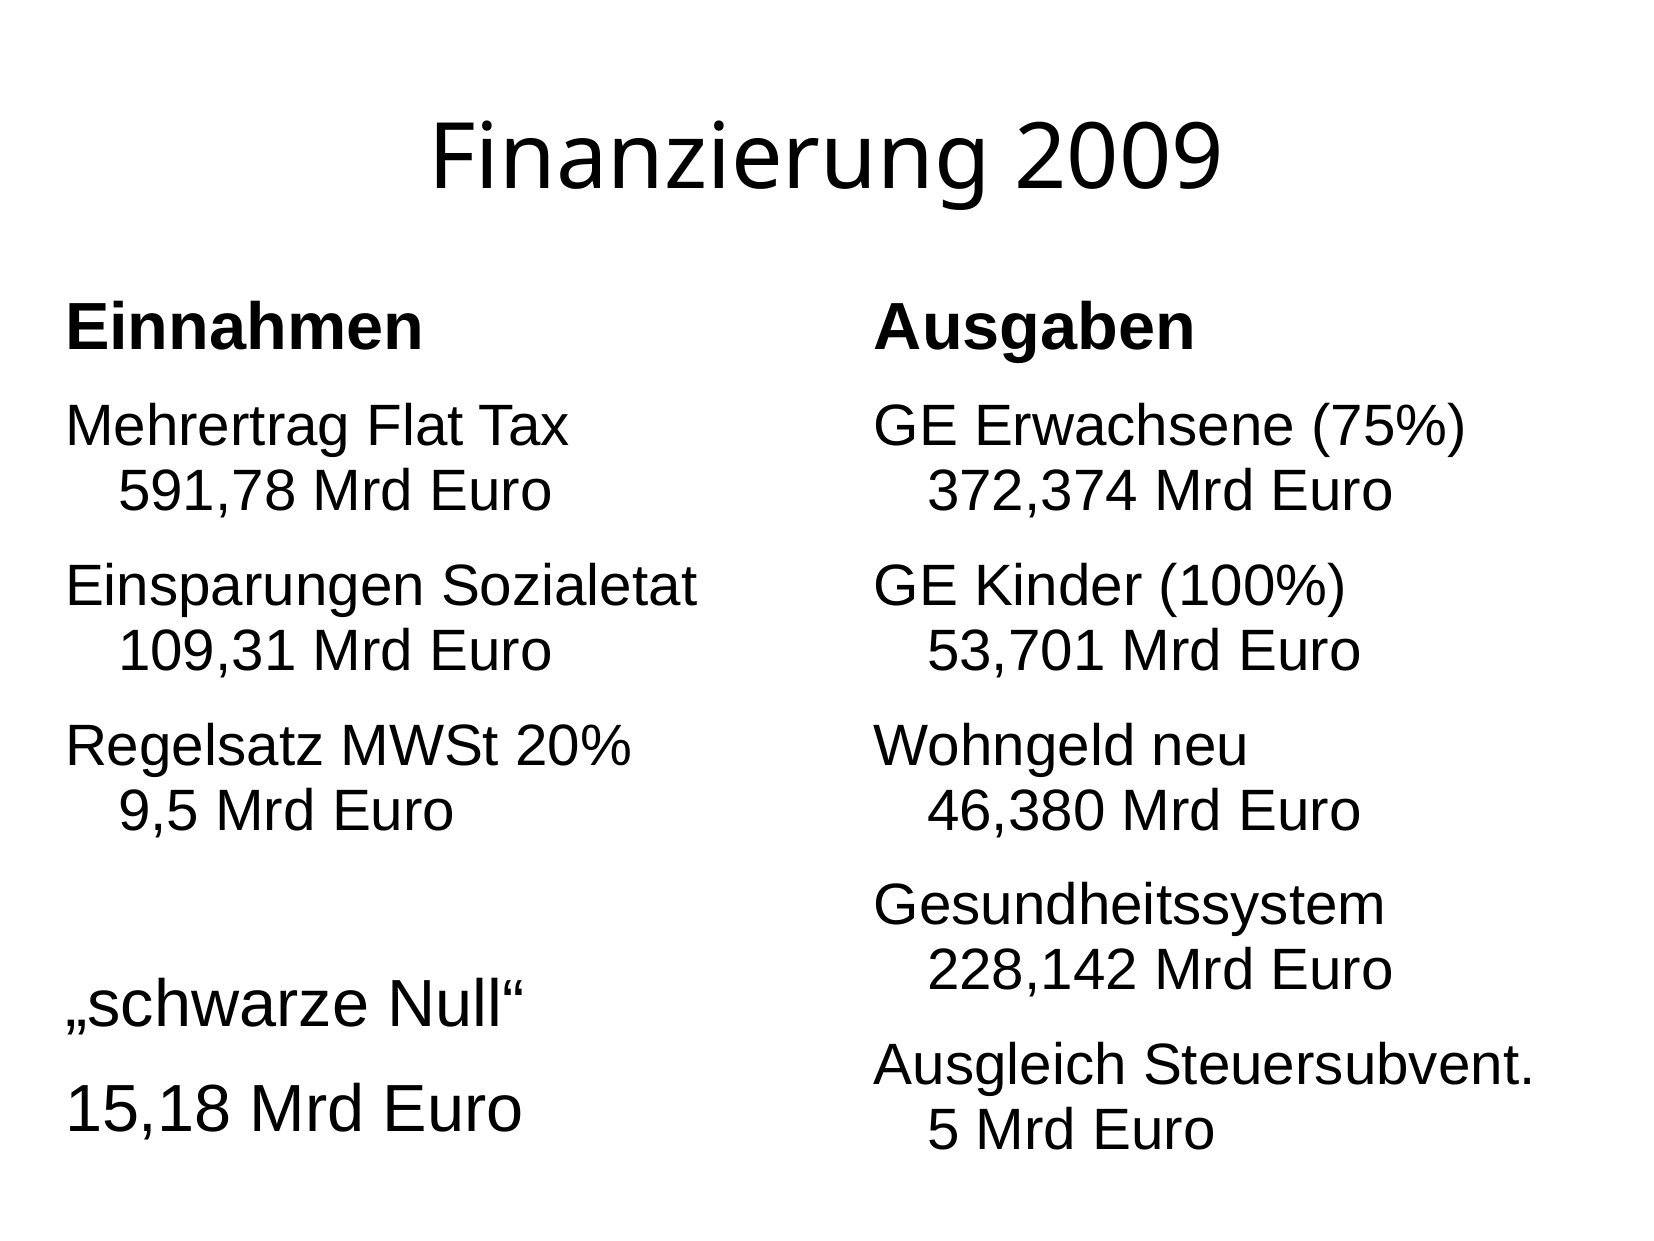

# Finanzierung 2009
Einnahmen
Mehrertrag Flat Tax
591,78 Mrd Euro
Einsparungen Sozialetat
109,31 Mrd Euro
Regelsatz MWSt 20%
9,5 Mrd Euro
„schwarze Null“
15,18 Mrd Euro
Ausgaben
GE Erwachsene (75%)
372,374 Mrd Euro
GE Kinder (100%)
53,701 Mrd Euro
Wohngeld neu
46,380 Mrd Euro
Gesundheitssystem
228,142 Mrd Euro
Ausgleich Steuersubvent.
5 Mrd Euro